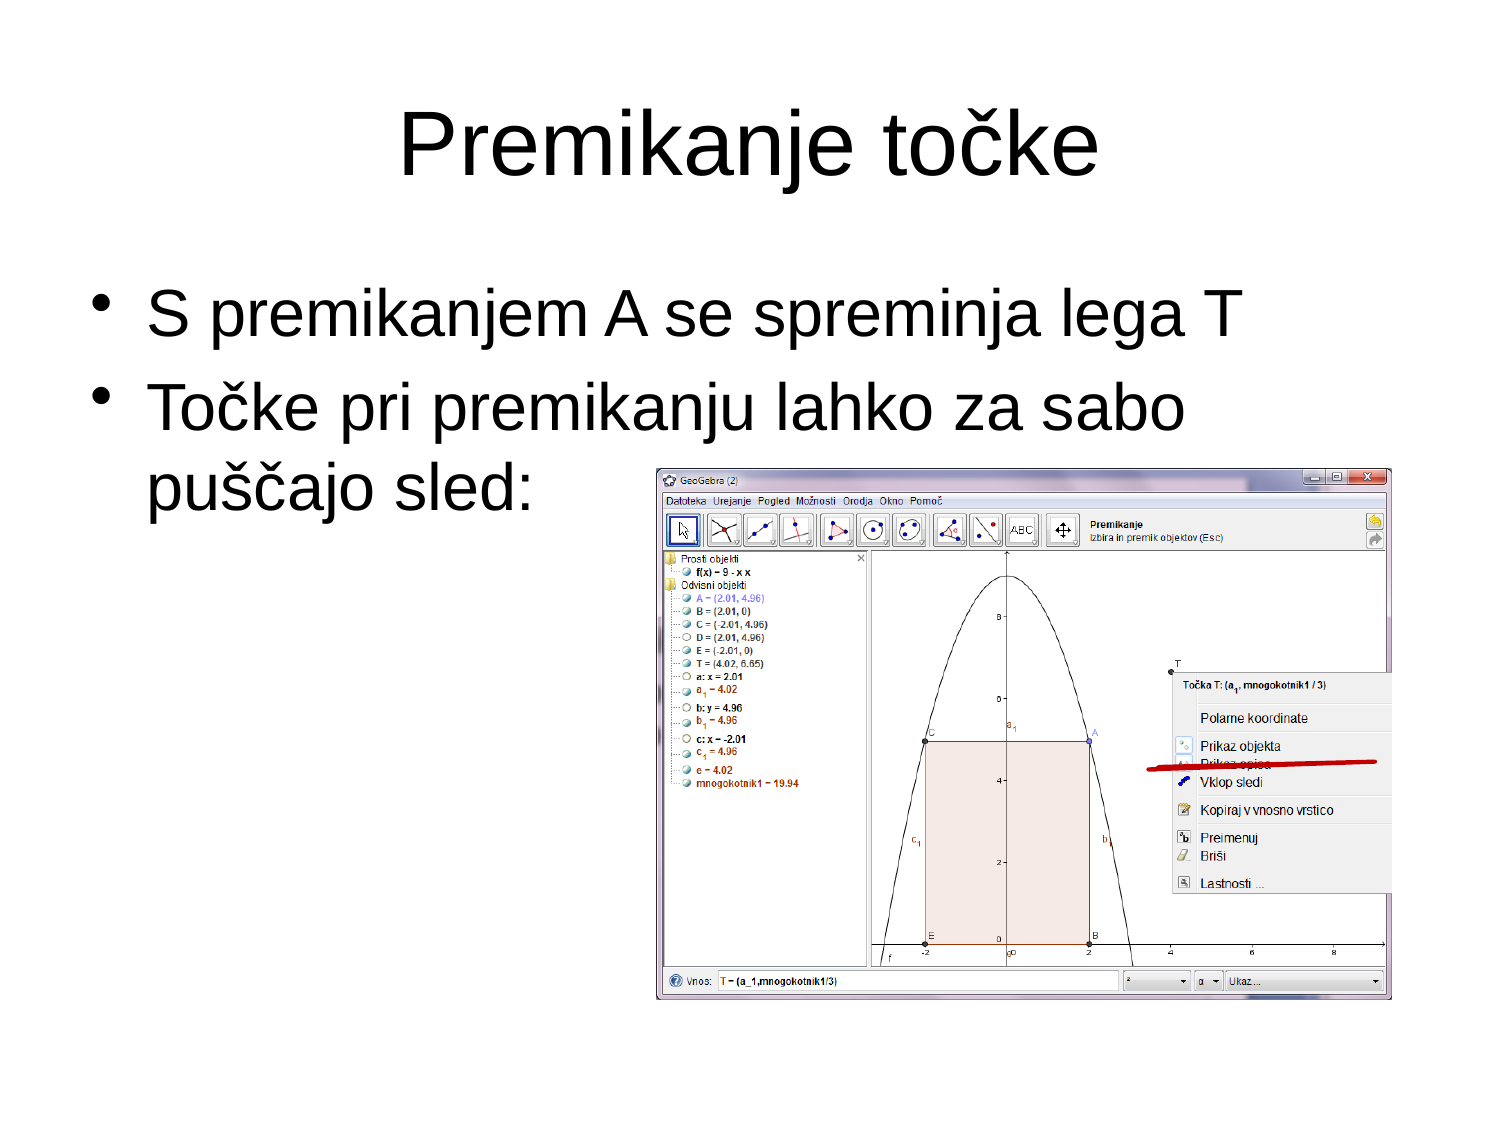

# Premikanje točke
S premikanjem A se spreminja lega T
Točke pri premikanju lahko za sabo puščajo sled: